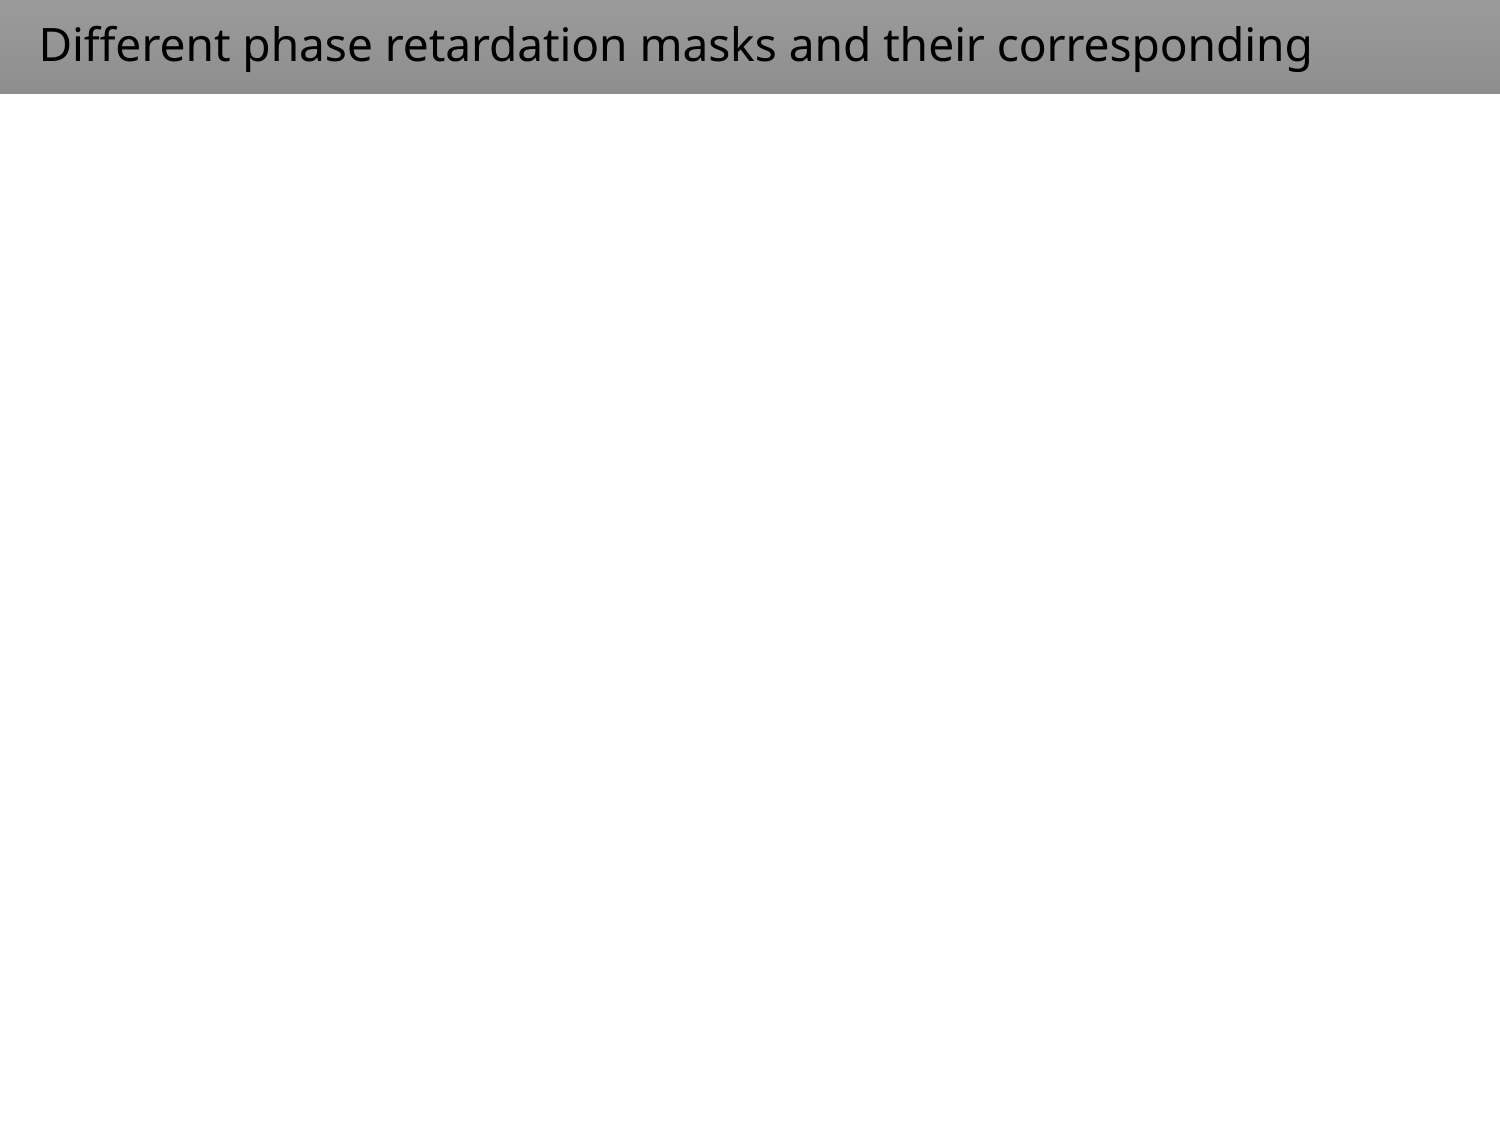

# Different phase retardation masks and their corresponding
SLM advantages over binary mask
increased z-resolution because the diameter of the central phase retardation zone can be controlled online to perfectly match the pupil of the objective lens
arbitrary phase patterns can be generated over a large range of wavelengths
the extensive ability to correct abberations of the beam
complex phase pattern generation
SLM disadvantages over binary mask
less simple and inexpensive, then binary mask which is essentially glass substrate, where the phase retardation is realized by adding denser optical material to the substrate. With the thickness of the material, the relative phase retardation can be aligned.
Require imaging into the aperture of the lens which makes the setup more complicated
Less compact and stable than binary mask